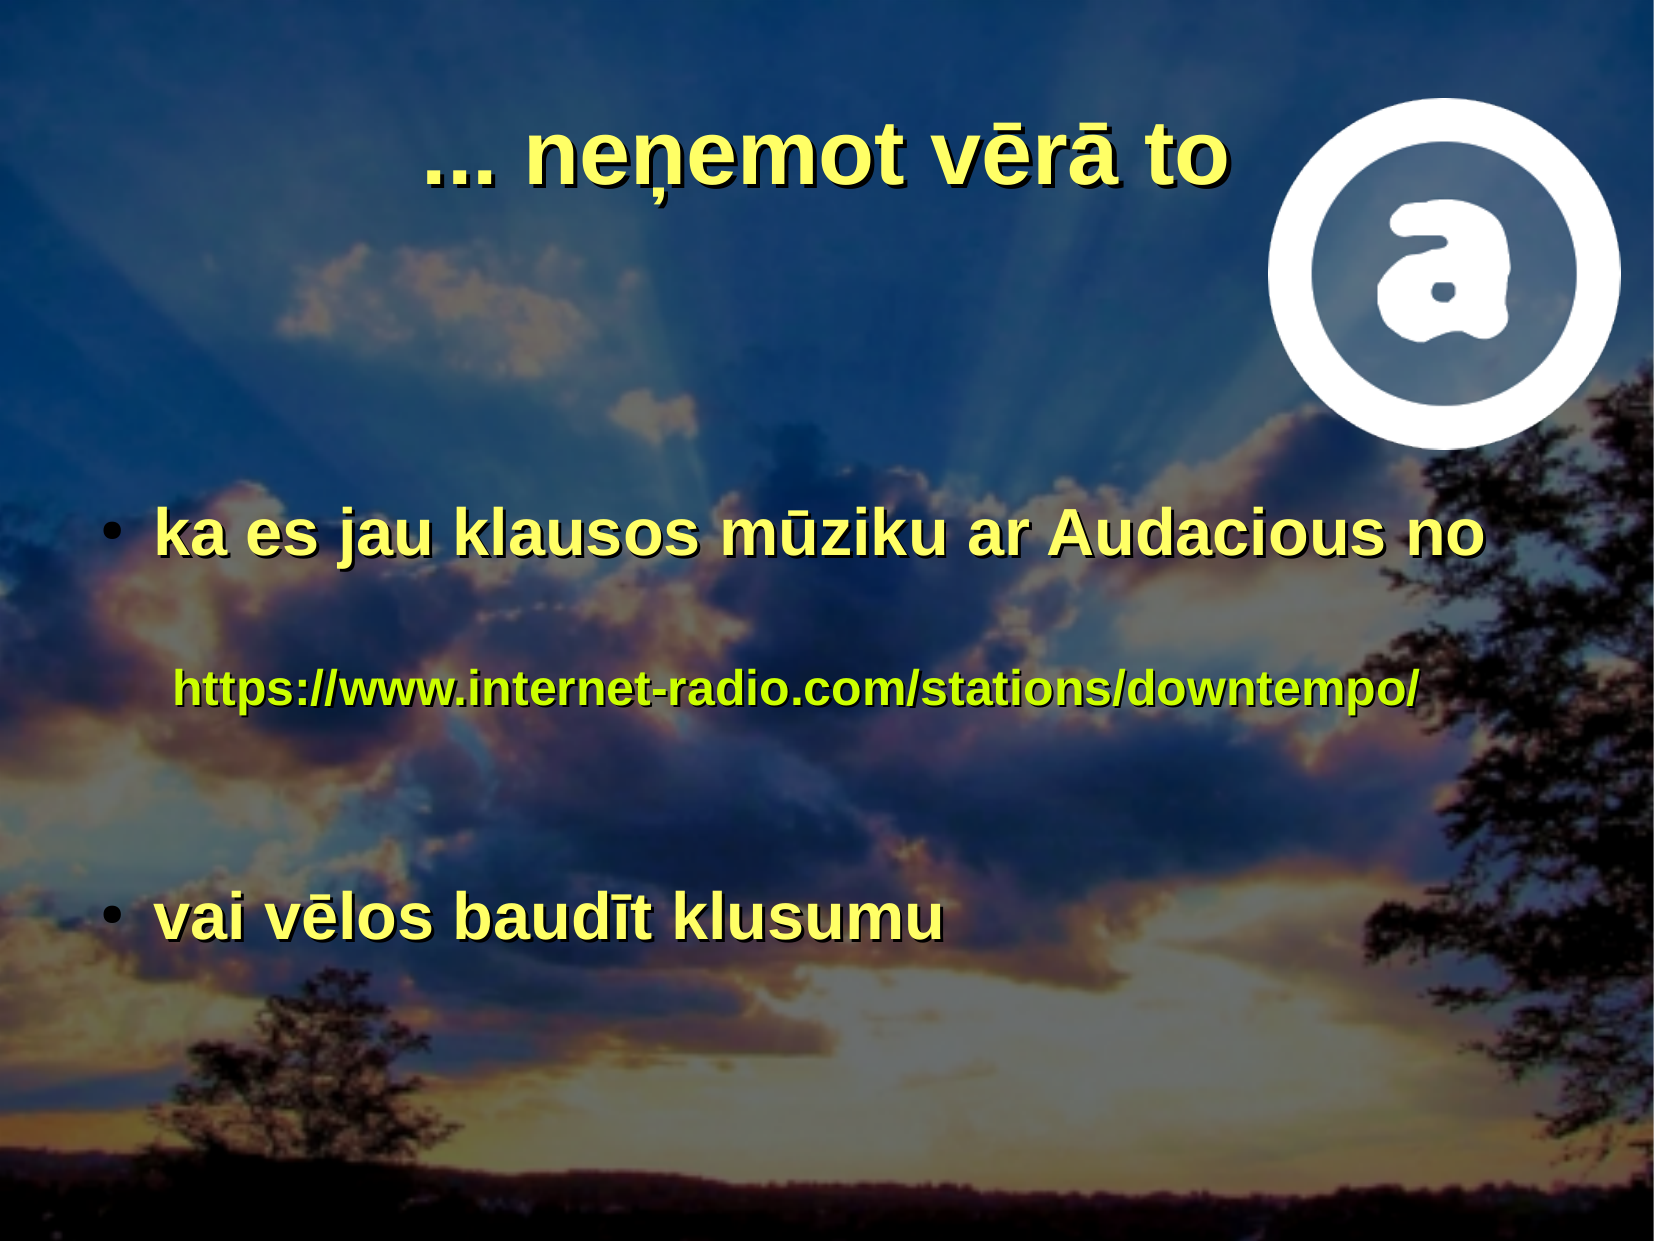

# ... neņemot vērā to
ka es jau klausos mūziku ar Audacious no
 https://www.internet-radio.com/stations/downtempo/
vai vēlos baudīt klusumu